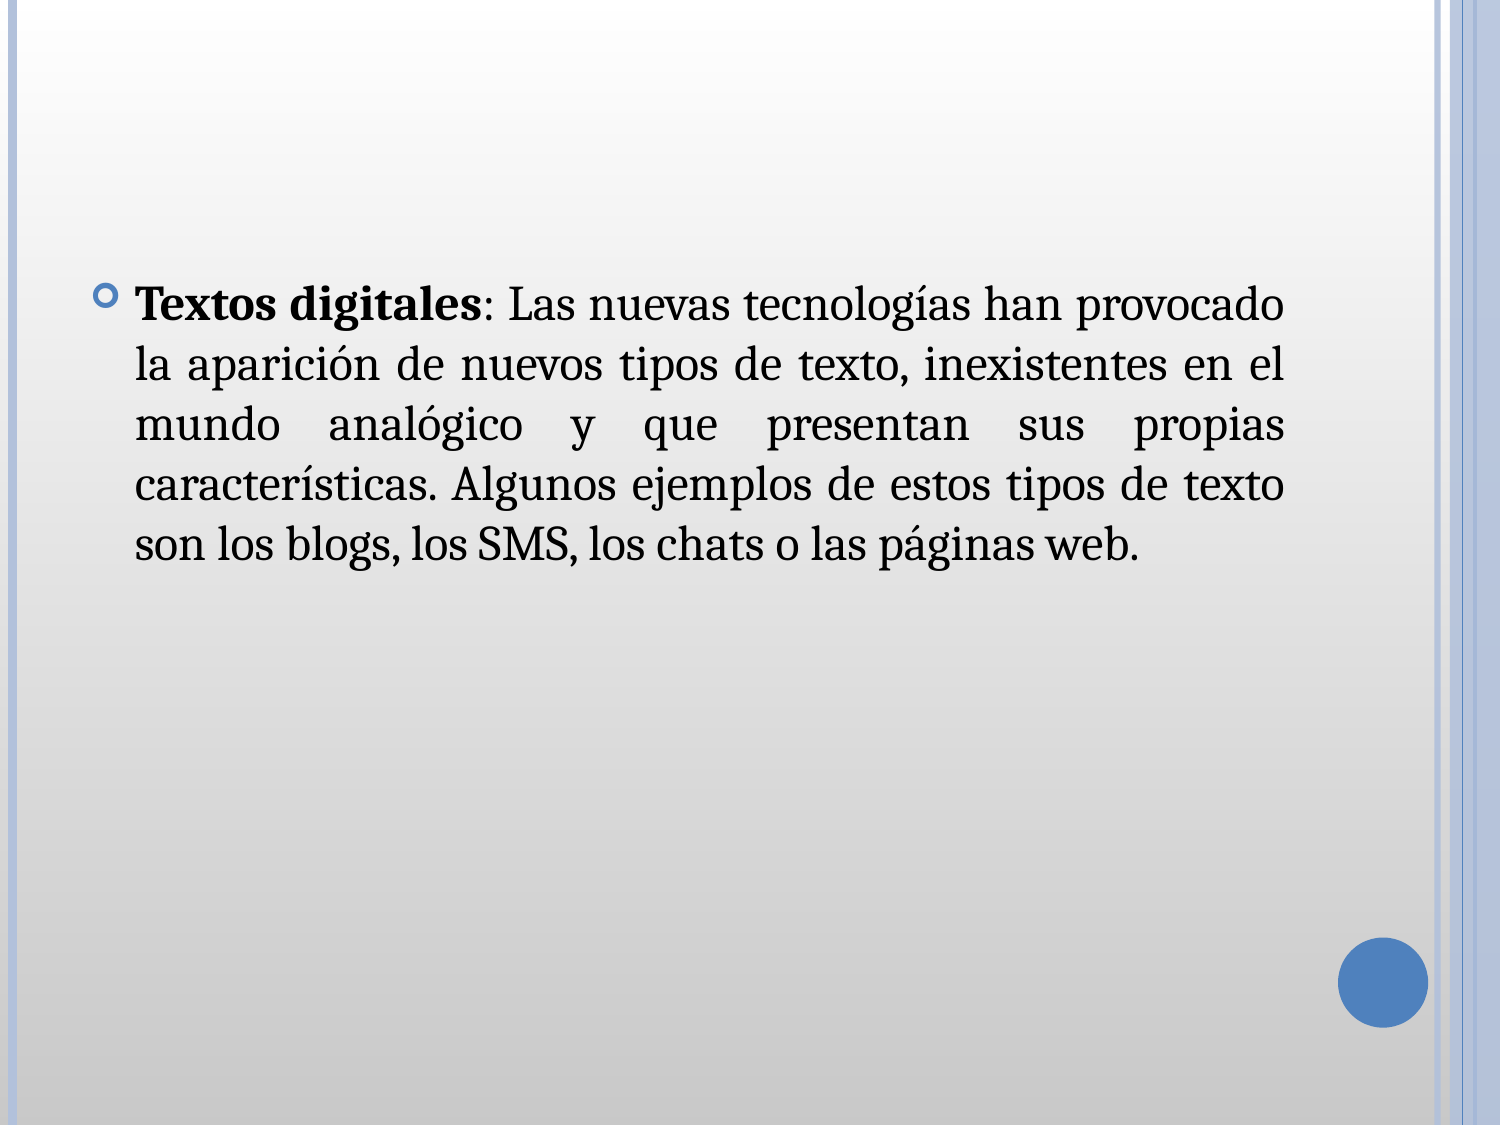

# Textos digitales: Las nuevas tecnologías han provocado la aparición de nuevos tipos de texto, inexistentes en el mundo analógico y que presentan sus propias características. Algunos ejemplos de estos tipos de texto son los blogs, los SMS, los chats o las páginas web.